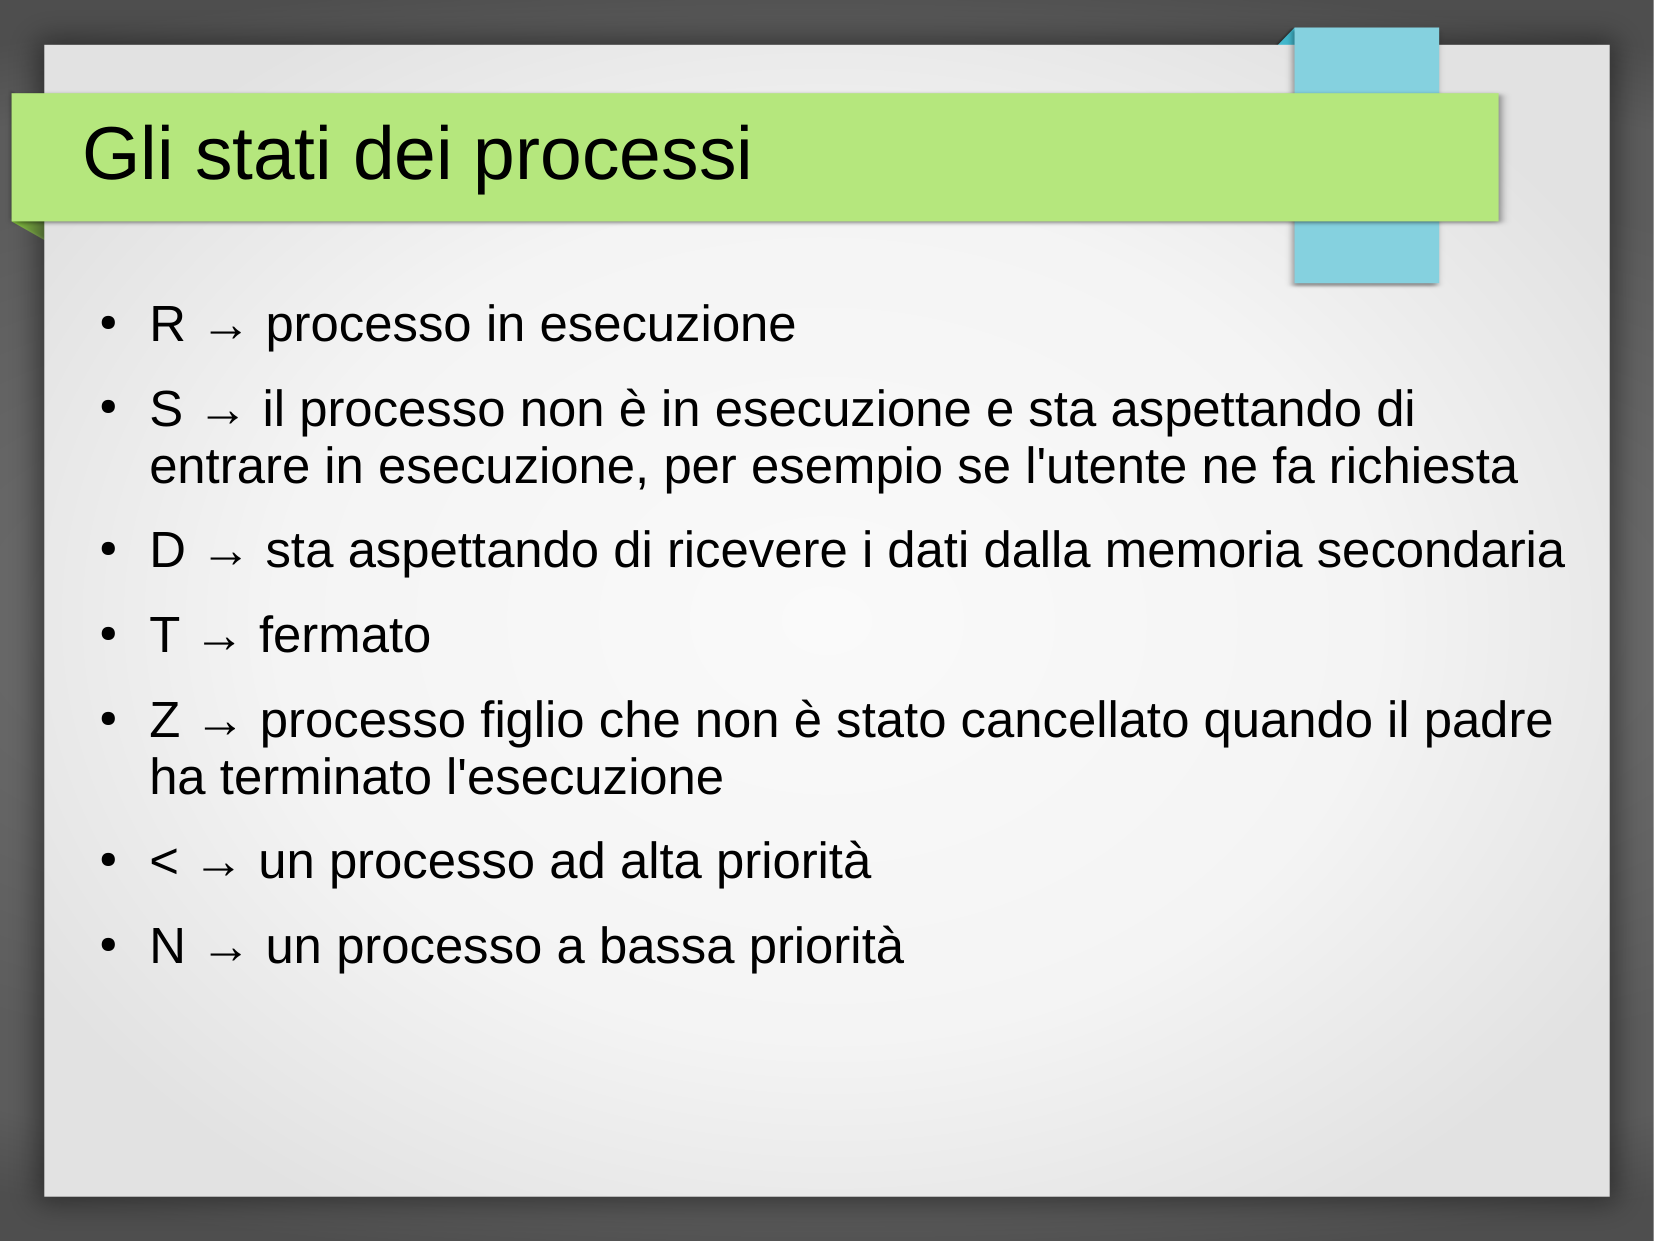

# Gli stati dei processi
R → processo in esecuzione
S → il processo non è in esecuzione e sta aspettando di entrare in esecuzione, per esempio se l'utente ne fa richiesta
D → sta aspettando di ricevere i dati dalla memoria secondaria
T → fermato
Z → processo figlio che non è stato cancellato quando il padre ha terminato l'esecuzione
< → un processo ad alta priorità
N → un processo a bassa priorità